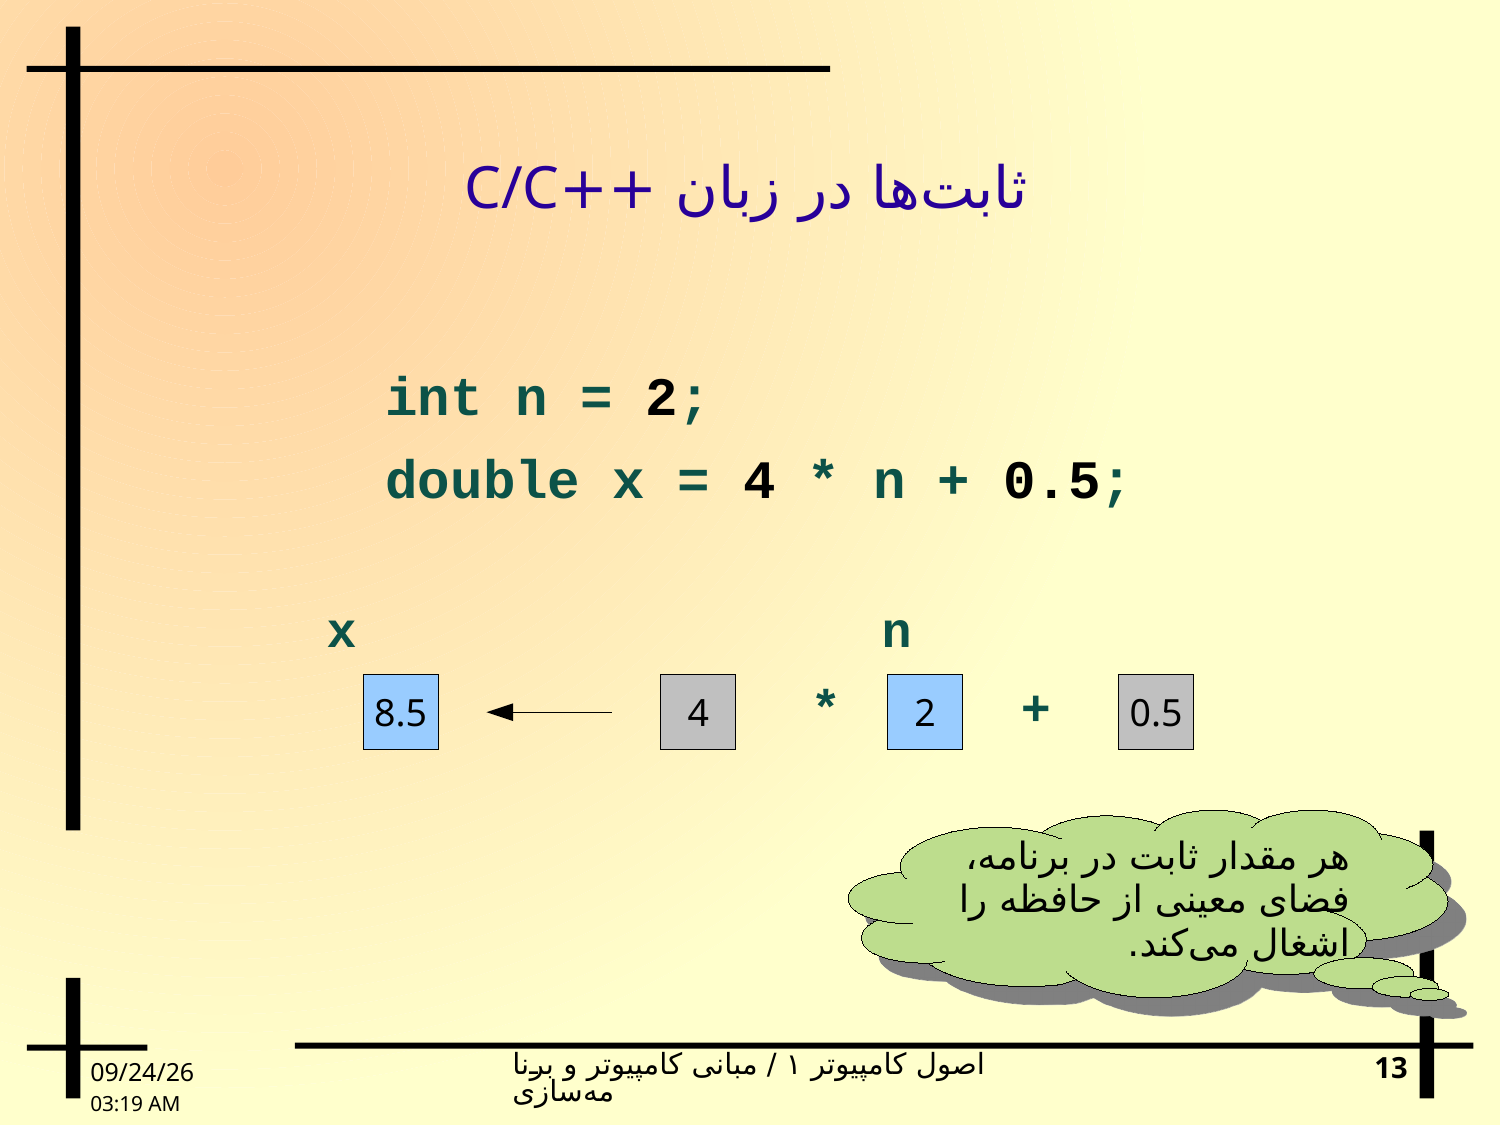

ثابت‌ها در زبان ++C/C
# int n = 2;
double x = 4 * n + 0.5;
x
n
8.5
4
2
0.5
* +
هر مقدار ثابت در برنامه، فضای معینی از حافظه را اشغال می‌کند.
اصول کامپیوتر ۱ / مبانی کامپیوتر و برنامه‌سازی
13